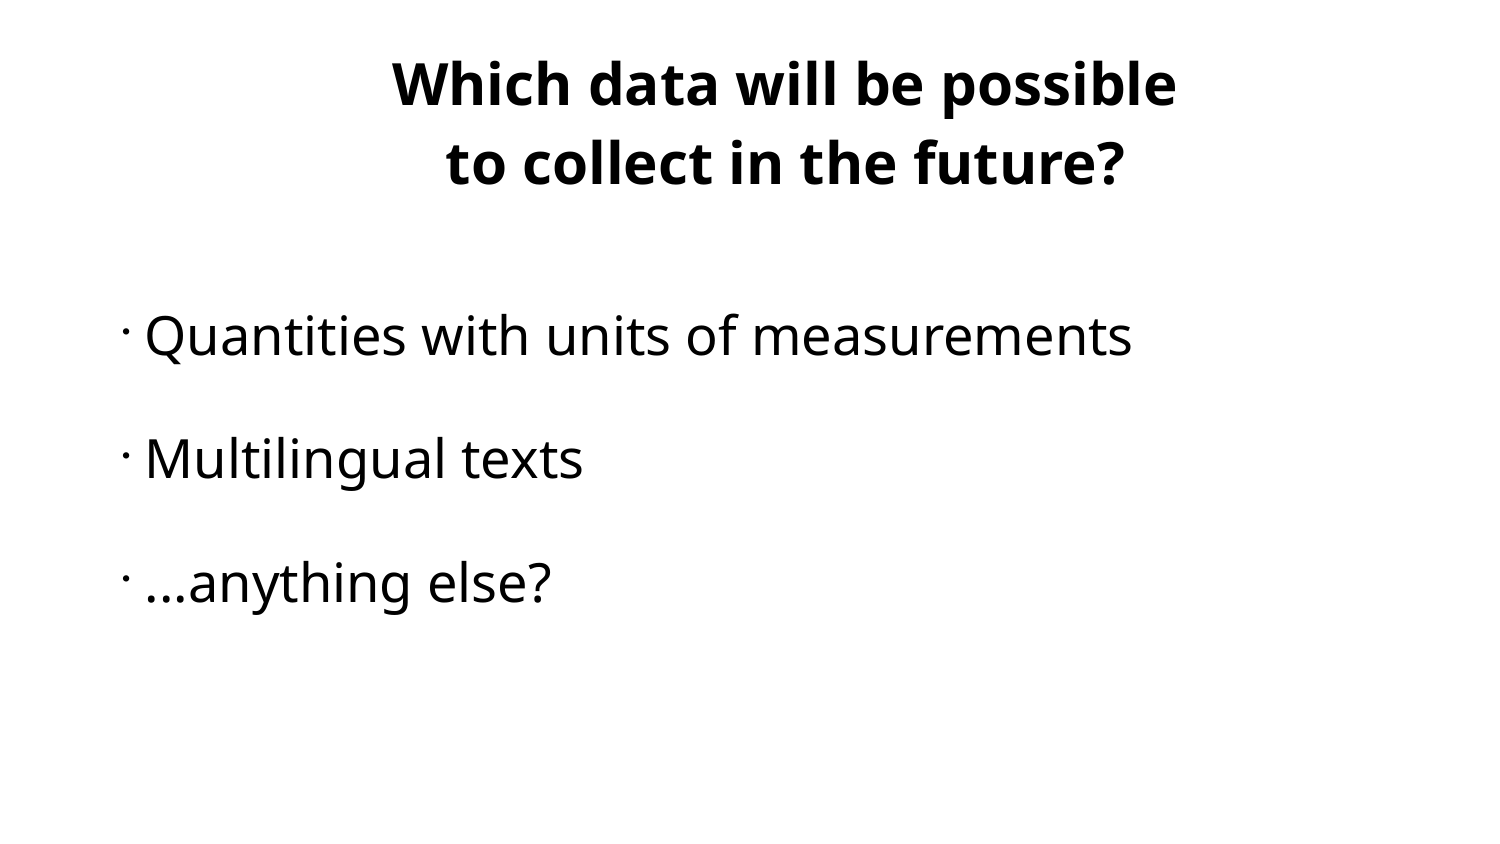

Which data will be possible
to collect in the future?
# Quantities with units of measurements
 Multilingual texts
 ...anything else?